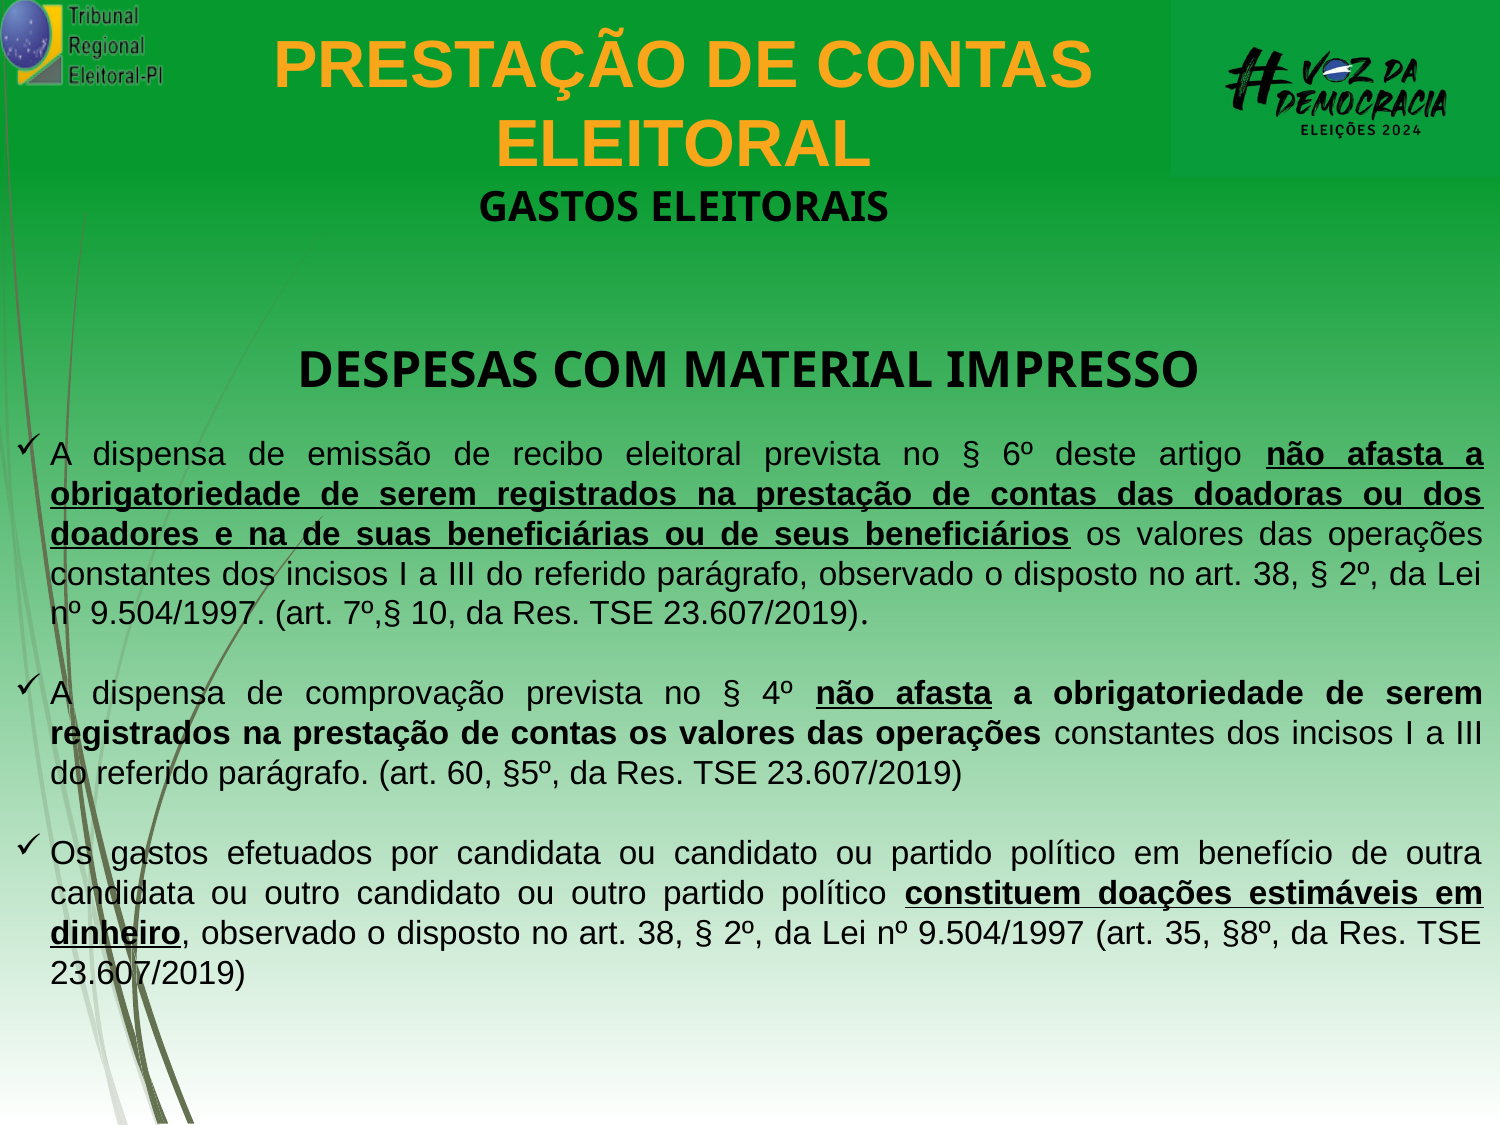

PRESTAÇÃO DE CONTAS
ELEITORAL
GASTOS ELEITORAIS
DESPESAS COM MATERIAL IMPRESSO
A dispensa de emissão de recibo eleitoral prevista no § 6º deste artigo não afasta a obrigatoriedade de serem registrados na prestação de contas das doadoras ou dos doadores e na de suas beneficiárias ou de seus beneficiários os valores das operações constantes dos incisos I a III do referido parágrafo, observado o disposto no art. 38, § 2º, da Lei nº 9.504/1997. (art. 7º,§ 10, da Res. TSE 23.607/2019).
A dispensa de comprovação prevista no § 4º não afasta a obrigatoriedade de serem registrados na prestação de contas os valores das operações constantes dos incisos I a III do referido parágrafo. (art. 60, §5º, da Res. TSE 23.607/2019)
Os gastos efetuados por candidata ou candidato ou partido político em benefício de outra candidata ou outro candidato ou outro partido político constituem doações estimáveis em dinheiro, observado o disposto no art. 38, § 2º, da Lei nº 9.504/1997 (art. 35, §8º, da Res. TSE 23.607/2019)